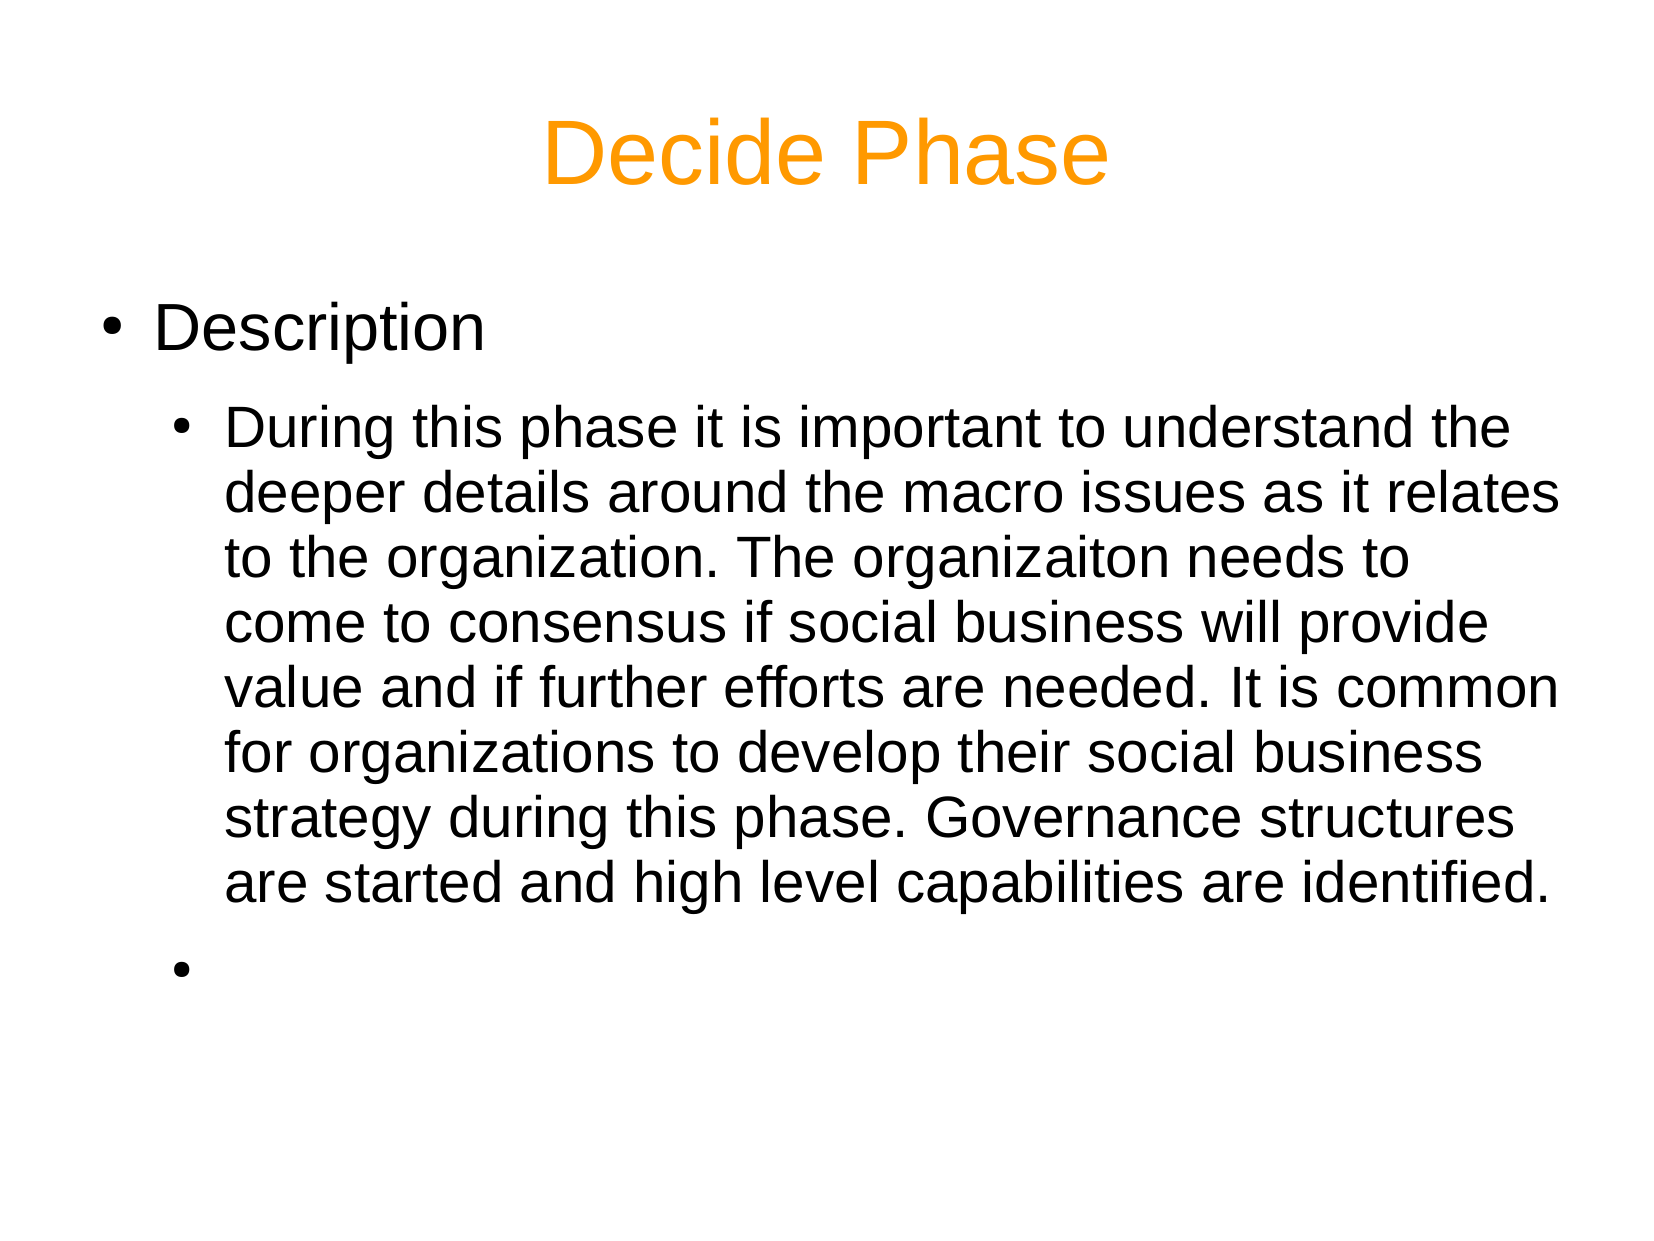

# Decide Phase
Description
During this phase it is important to understand the deeper details around the macro issues as it relates to the organization. The organizaiton needs to come to consensus if social business will provide value and if further efforts are needed. It is common for organizations to develop their social business strategy during this phase. Governance structures are started and high level capabilities are identified.